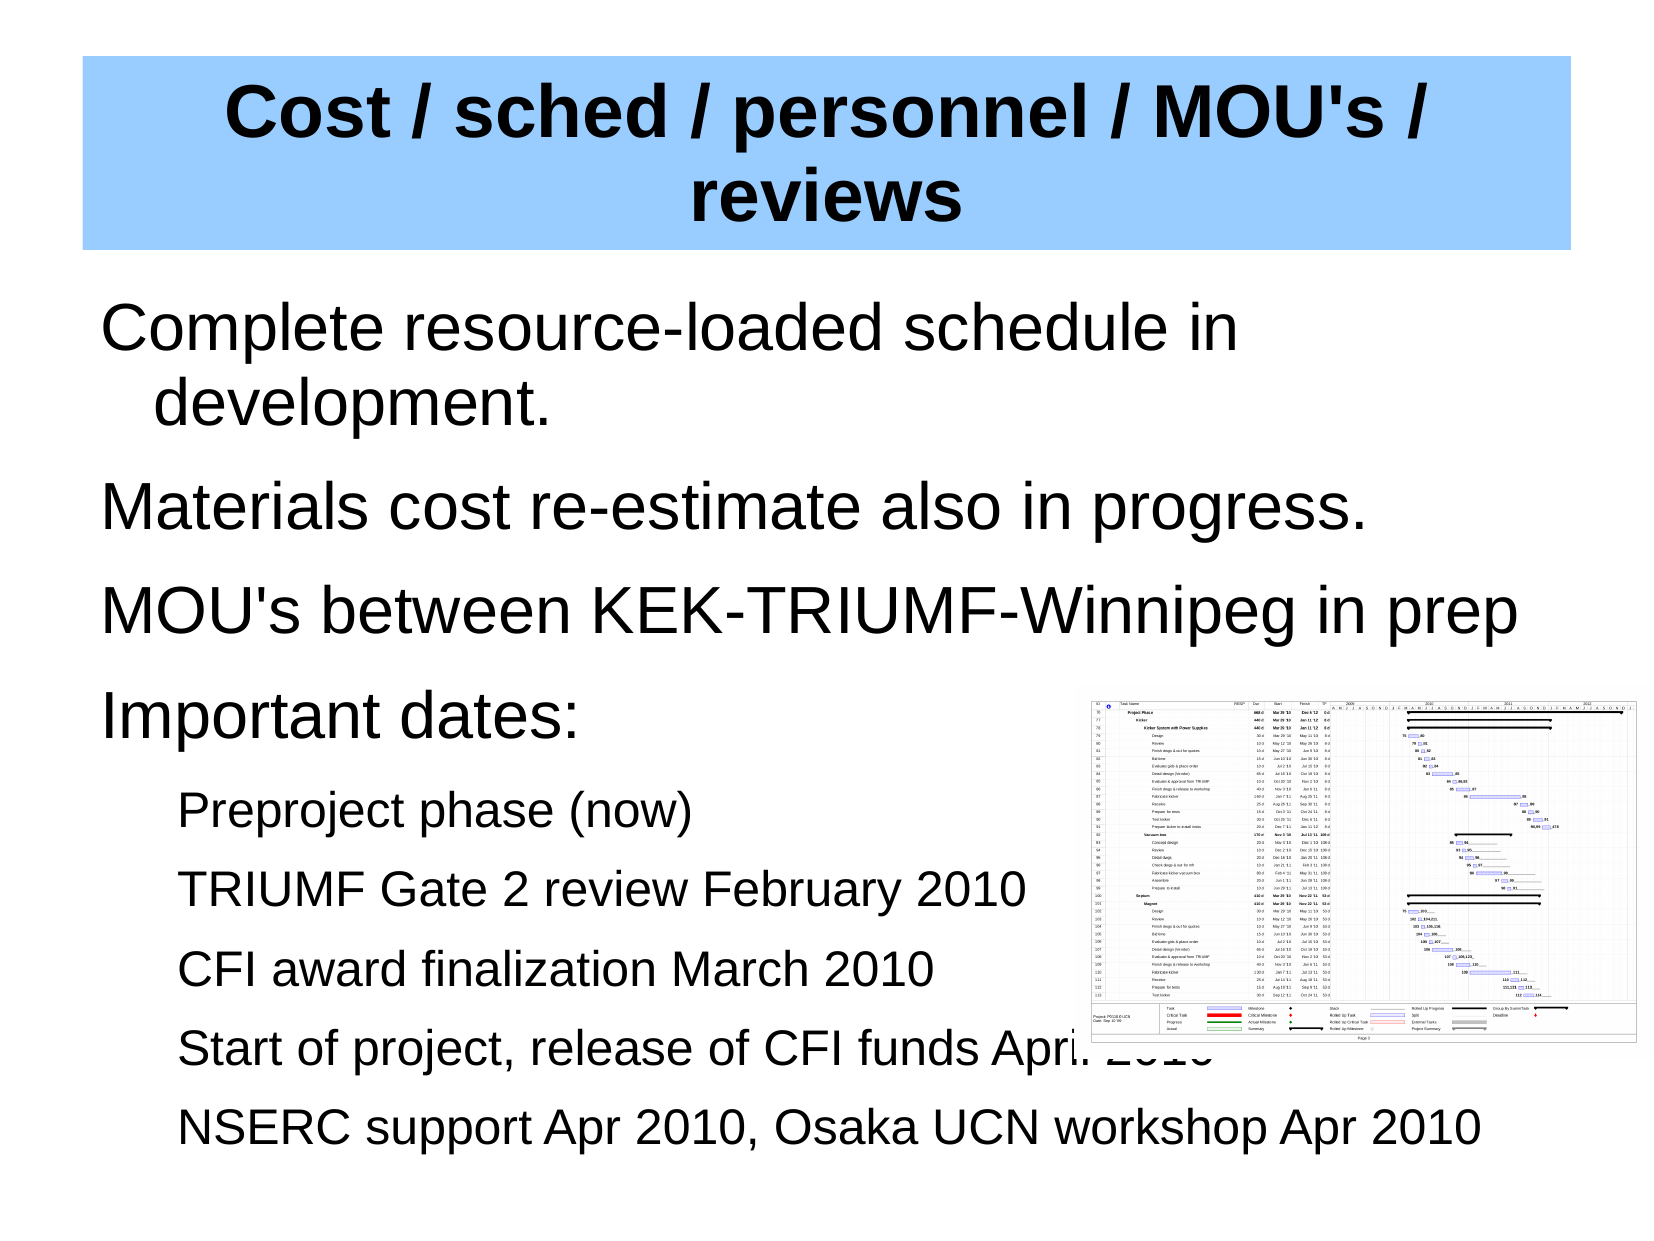

# Cost / sched / personnel / MOU's / reviews
Complete resource-loaded schedule in development.
Materials cost re-estimate also in progress.
MOU's between KEK-TRIUMF-Winnipeg in prep
Important dates:
Preproject phase (now)
TRIUMF Gate 2 review February 2010
CFI award finalization March 2010
Start of project, release of CFI funds April 2010
NSERC support Apr 2010, Osaka UCN workshop Apr 2010